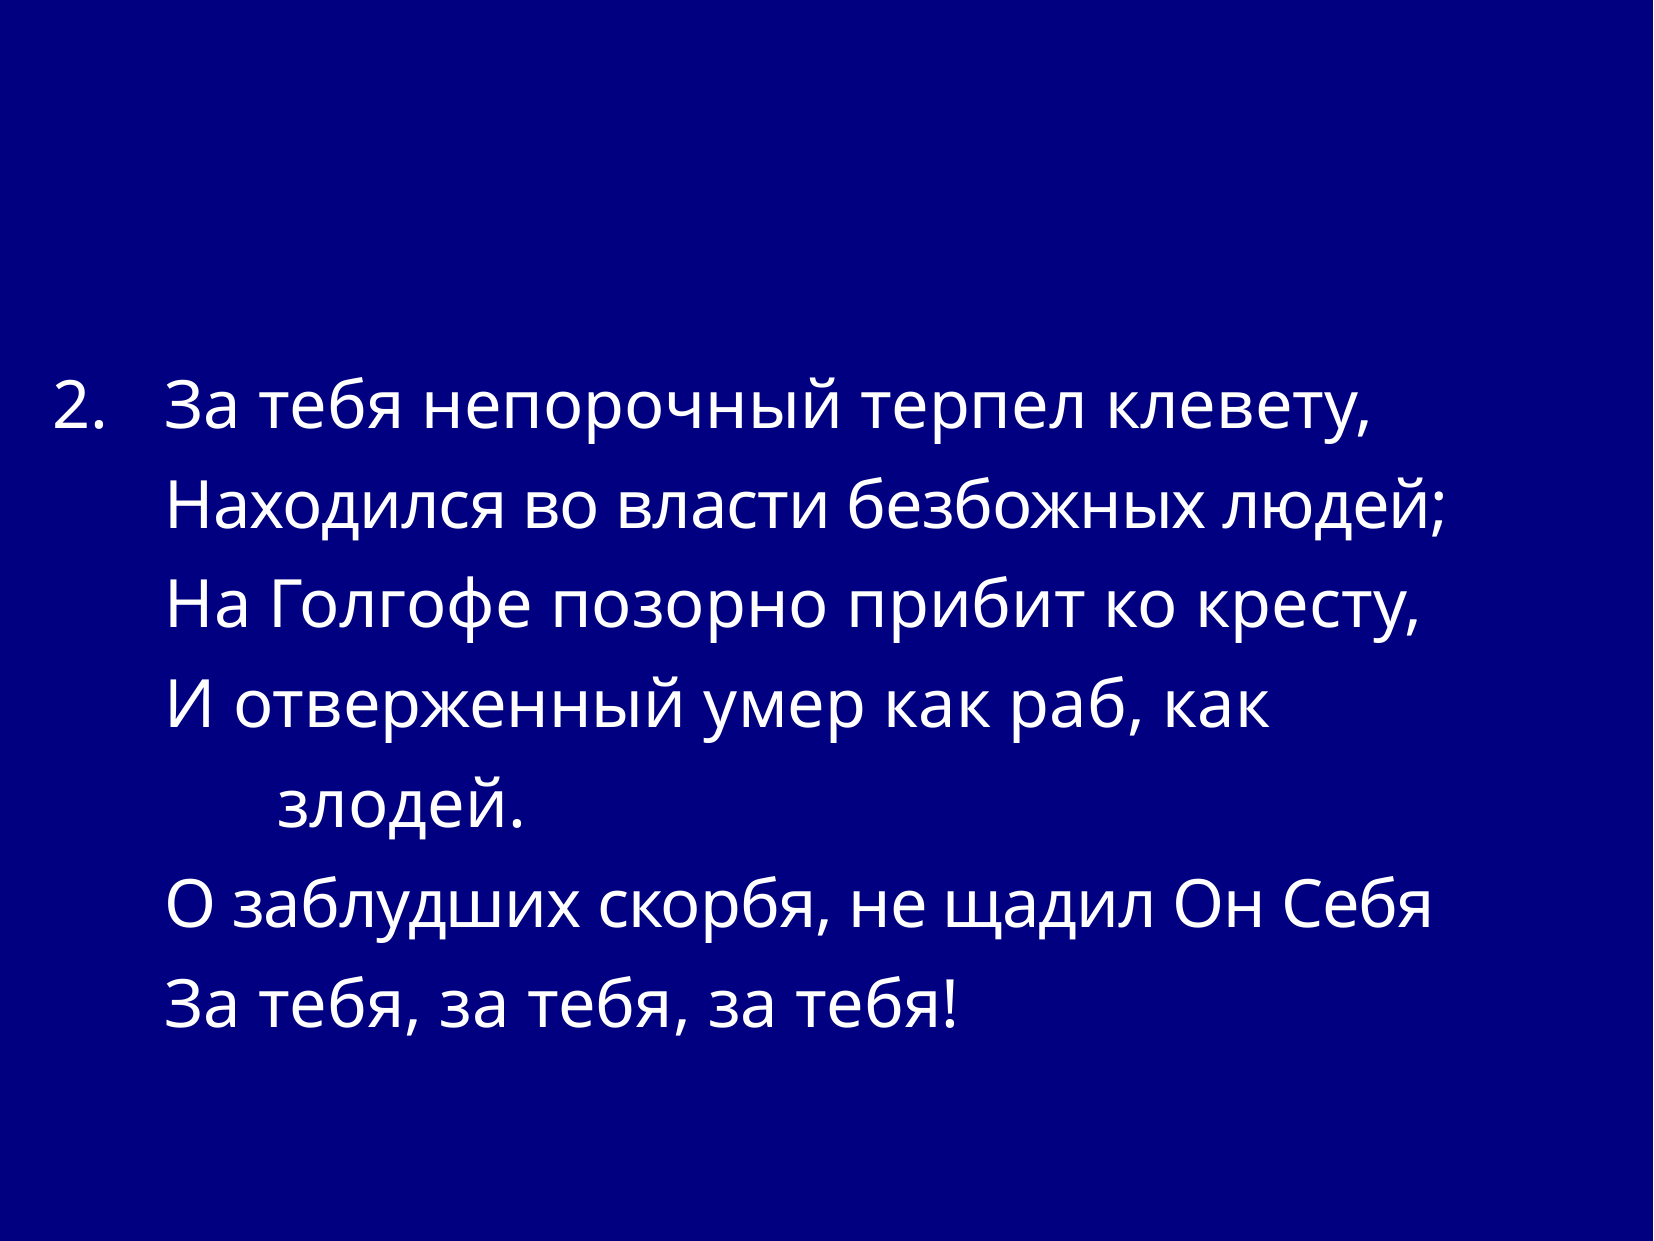

2.	За тебя непорочный терпел клевету,
	Находился во власти безбожных людей;
	На Голгофе позорно прибит ко кресту,
	И отверженный умер как раб, как
		злодей.
	О заблудших скорбя, не щадил Он Себя
	За тебя, за тебя, за тебя!